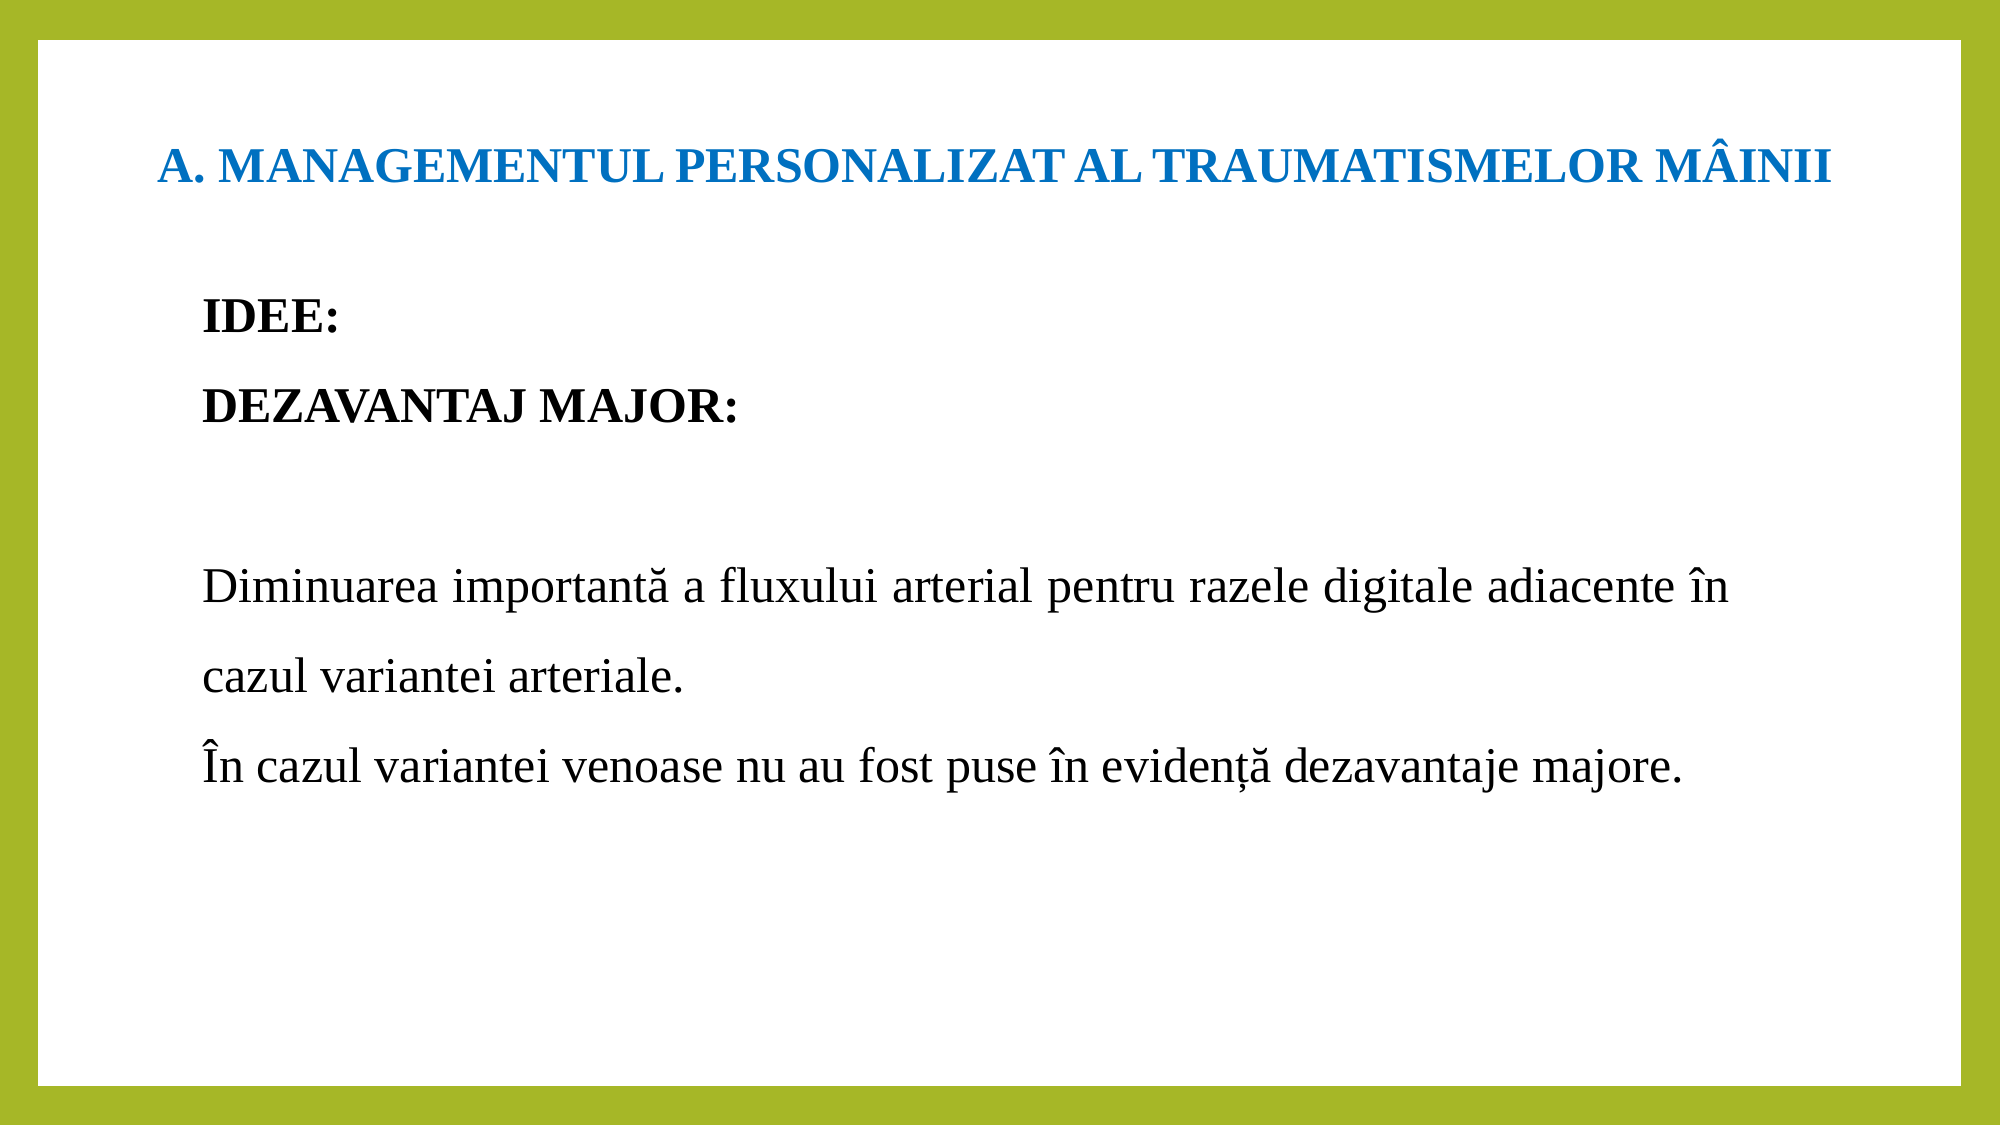

# A. MANAGEMENTUL PERSONALIZAT AL TRAUMATISMELOR MÂINII
IDEE:
DEZAVANTAJ MAJOR:
Diminuarea importantă a fluxului arterial pentru razele digitale adiacente în cazul variantei arteriale.
În cazul variantei venoase nu au fost puse în evidență dezavantaje majore.